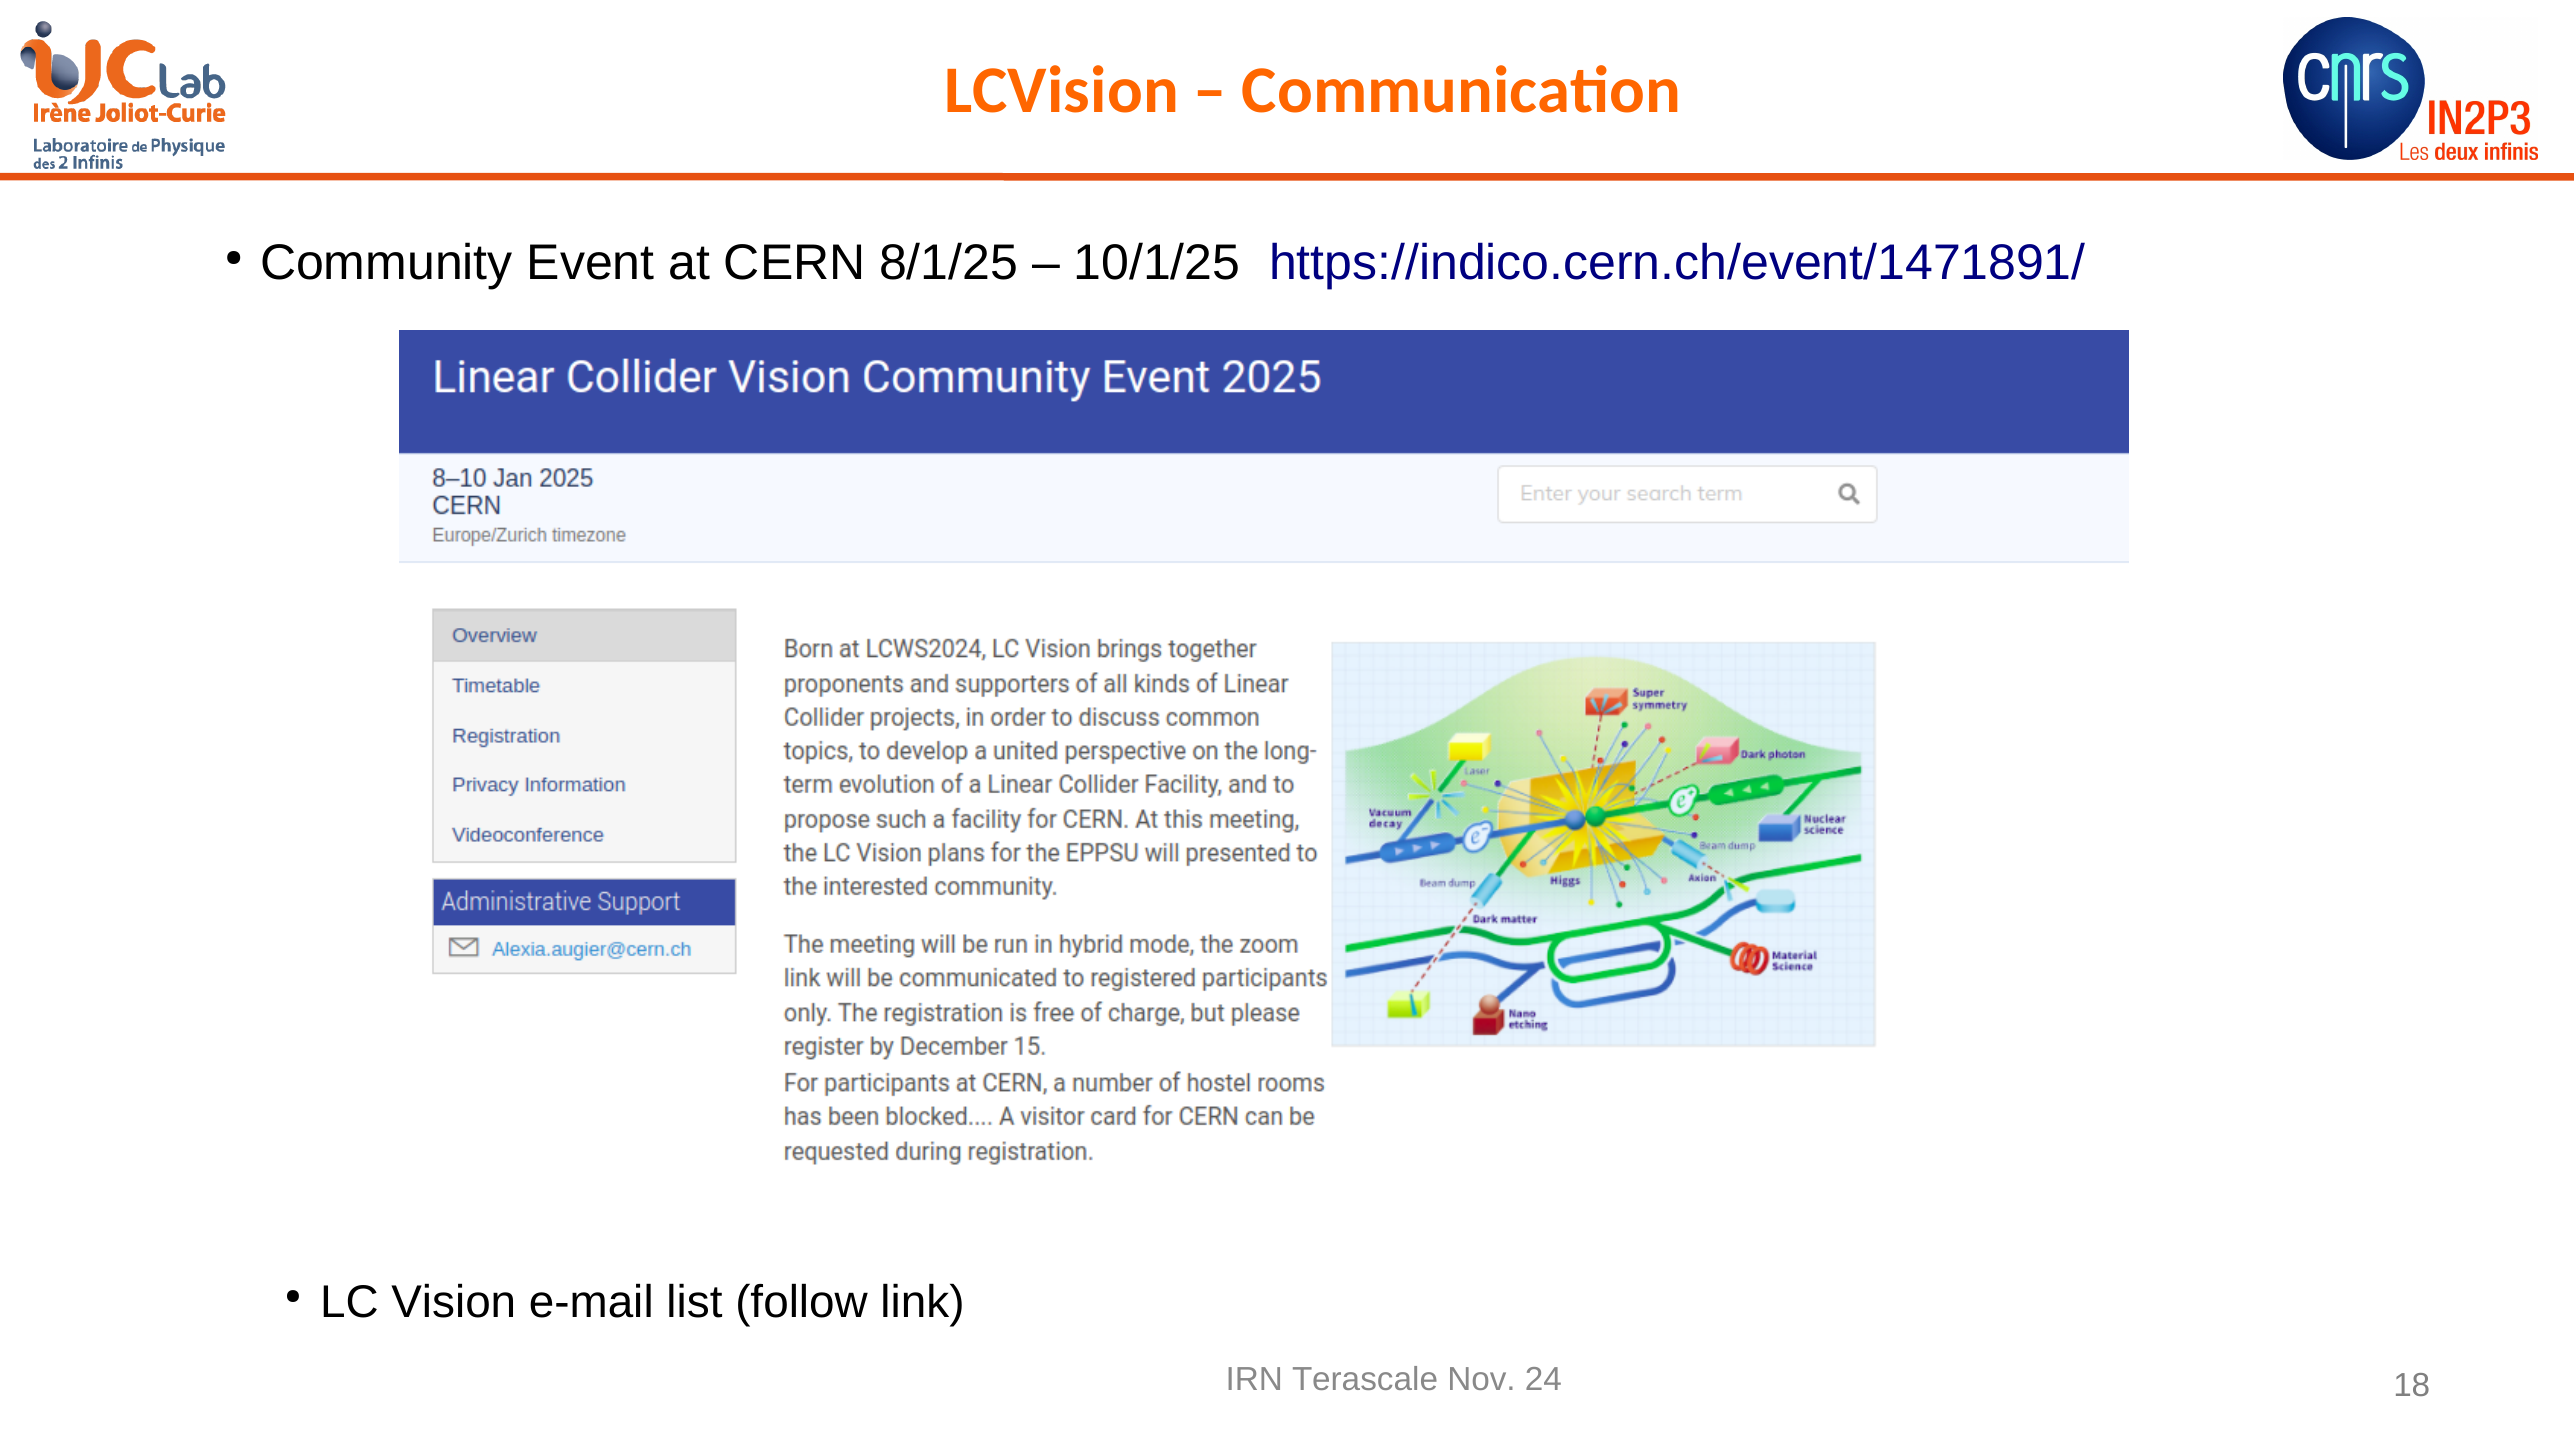

# LCVision – Communication
Community Event at CERN 8/1/25 – 10/1/25 https://indico.cern.ch/event/1471891/
LC Vision e-mail list (follow link)
18